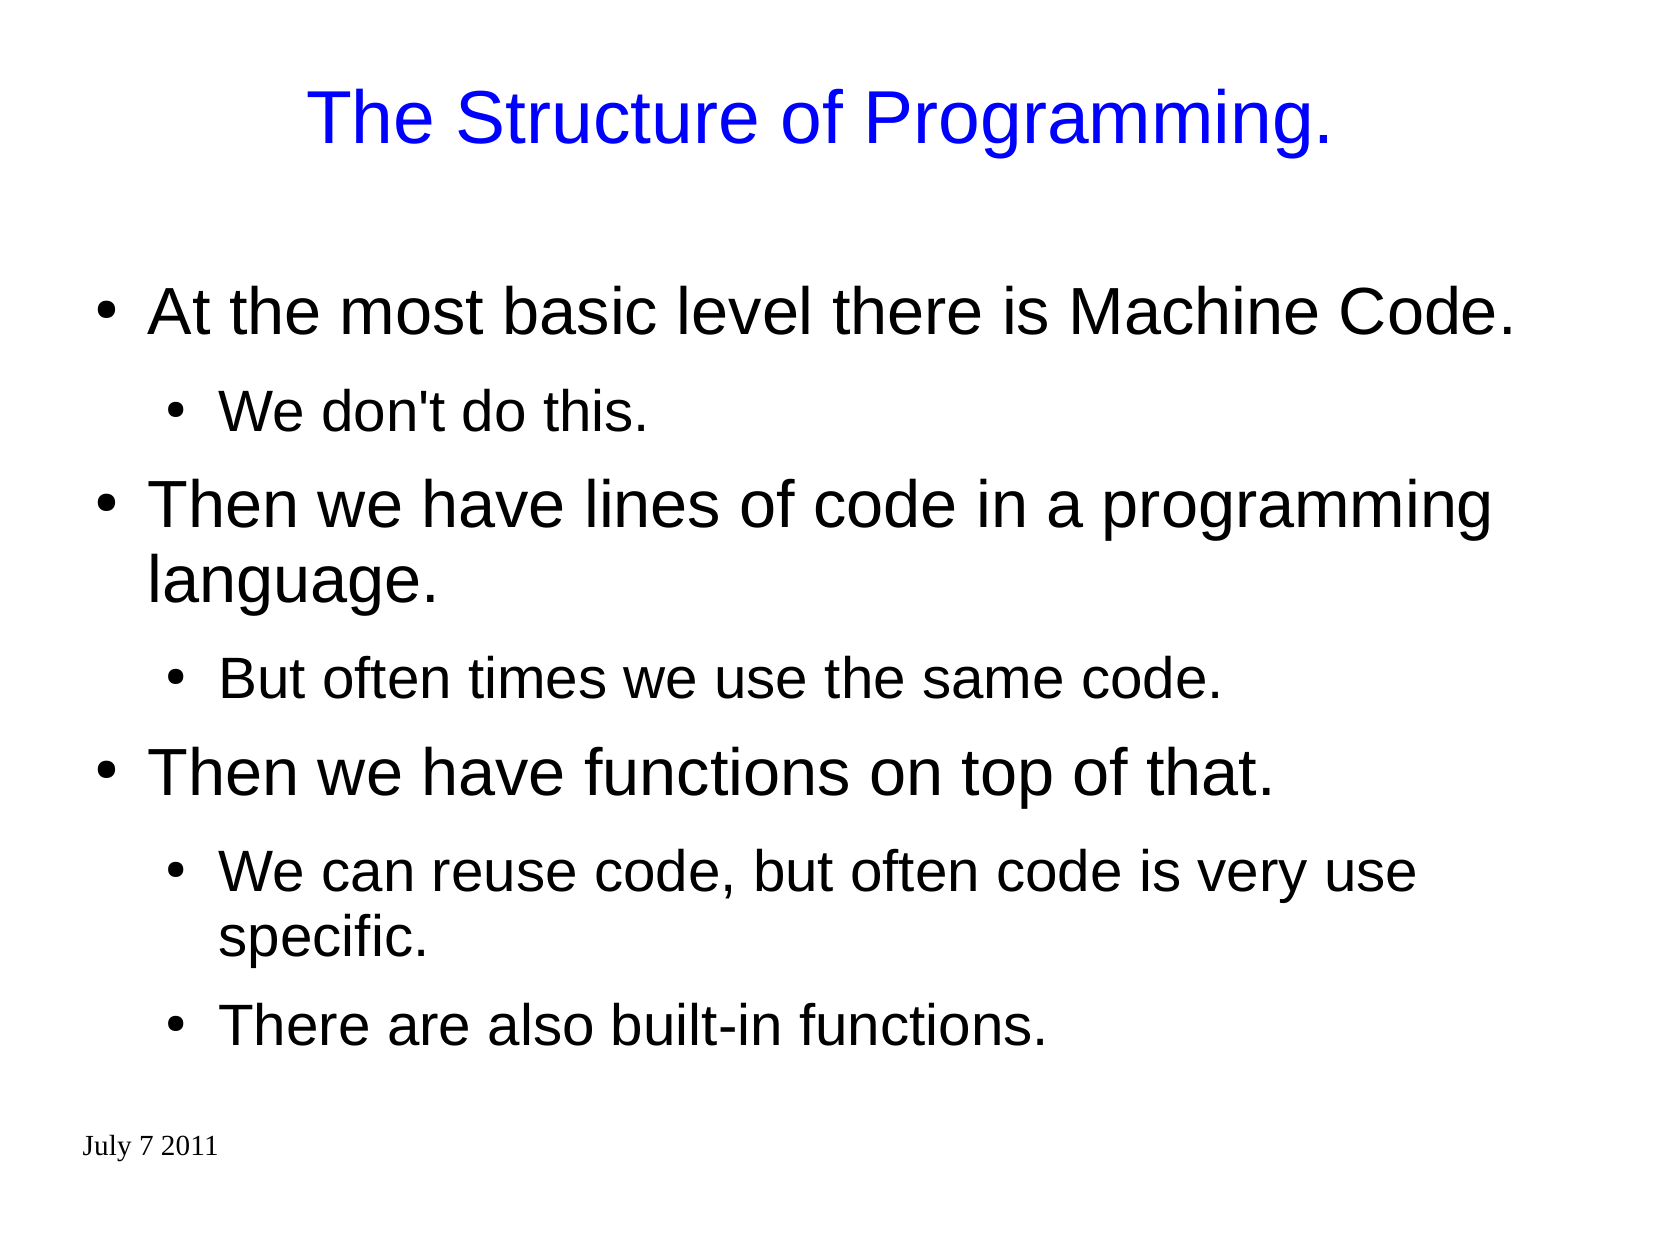

# The Structure of Programming.
At the most basic level there is Machine Code.
We don't do this.
Then we have lines of code in a programming language.
But often times we use the same code.
Then we have functions on top of that.
We can reuse code, but often code is very use specific.
There are also built-in functions.
July 7 2011